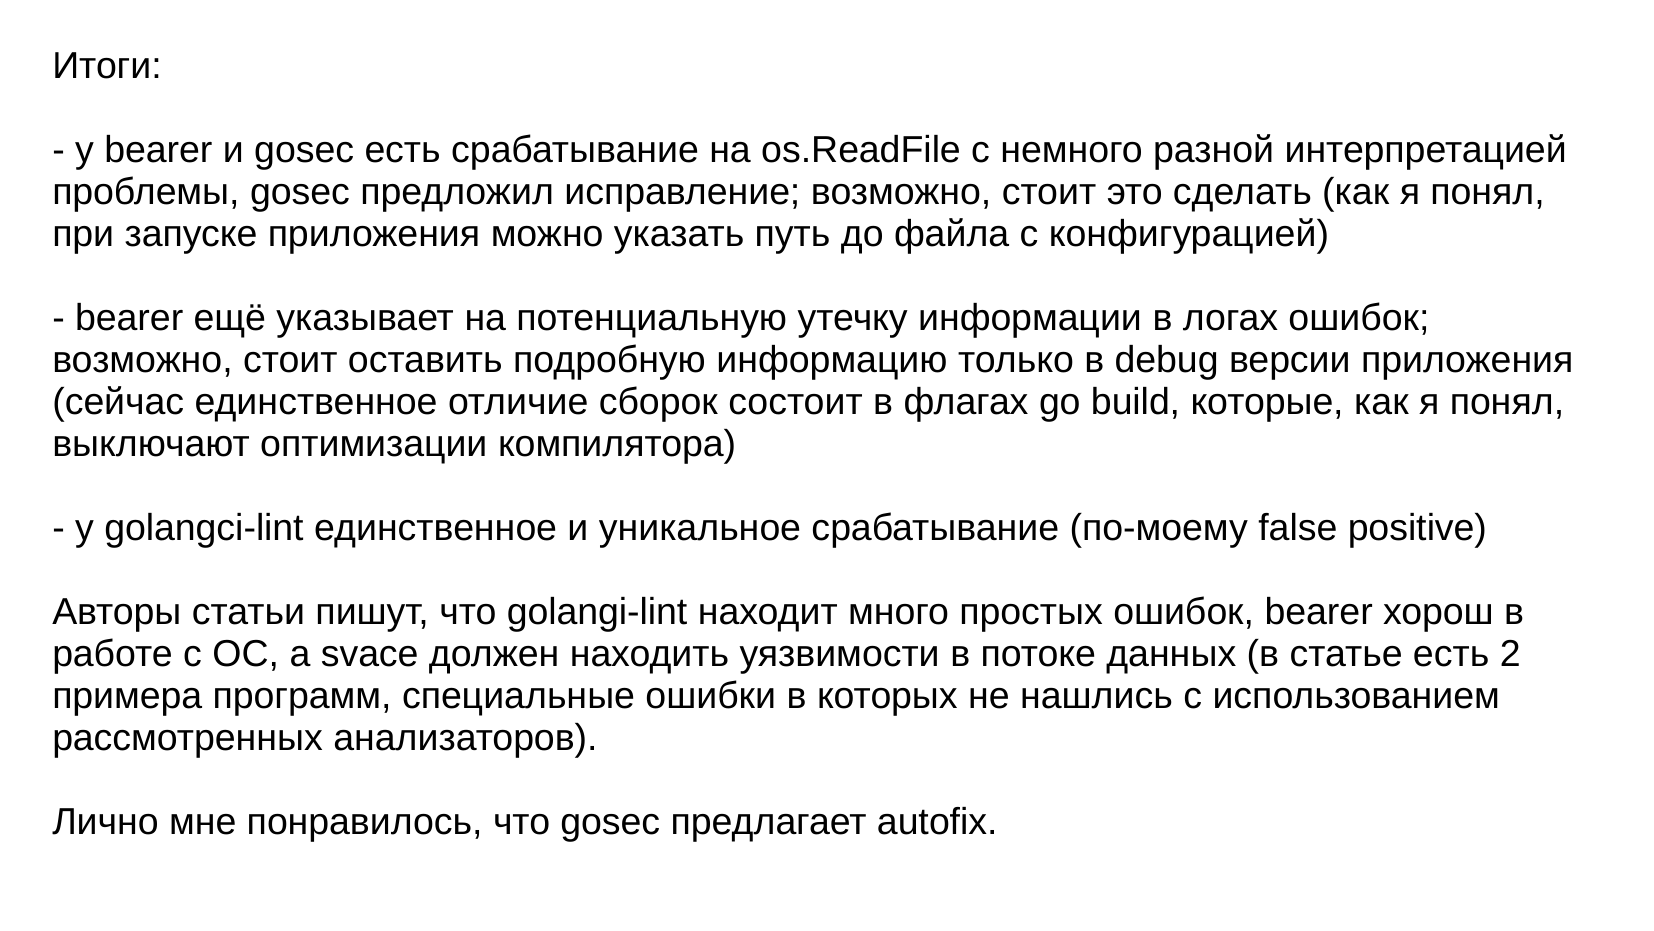

Итоги:
- у bearer и gosec есть срабатывание на os.ReadFile с немного разной интерпретацией проблемы, gosec предложил исправление; возможно, стоит это сделать (как я понял, при запуске приложения можно указать путь до файла с конфигурацией)
- bearer ещё указывает на потенциальную утечку информации в логах ошибок; возможно, стоит оставить подробную информацию только в debug версии приложения (сейчас единственное отличие сборок состоит в флагах go build, которые, как я понял, выключают оптимизации компилятора)
- у golangci-lint единственное и уникальное срабатывание (по-моему false positive)
Авторы статьи пишут, что golangi-lint находит много простых ошибок, bearer хорош в работе с ОС, а svace должен находить уязвимости в потоке данных (в статье есть 2 примера программ, специальные ошибки в которых не нашлись с использованием рассмотренных анализаторов).
Лично мне понравилось, что gosec предлагает autofix.